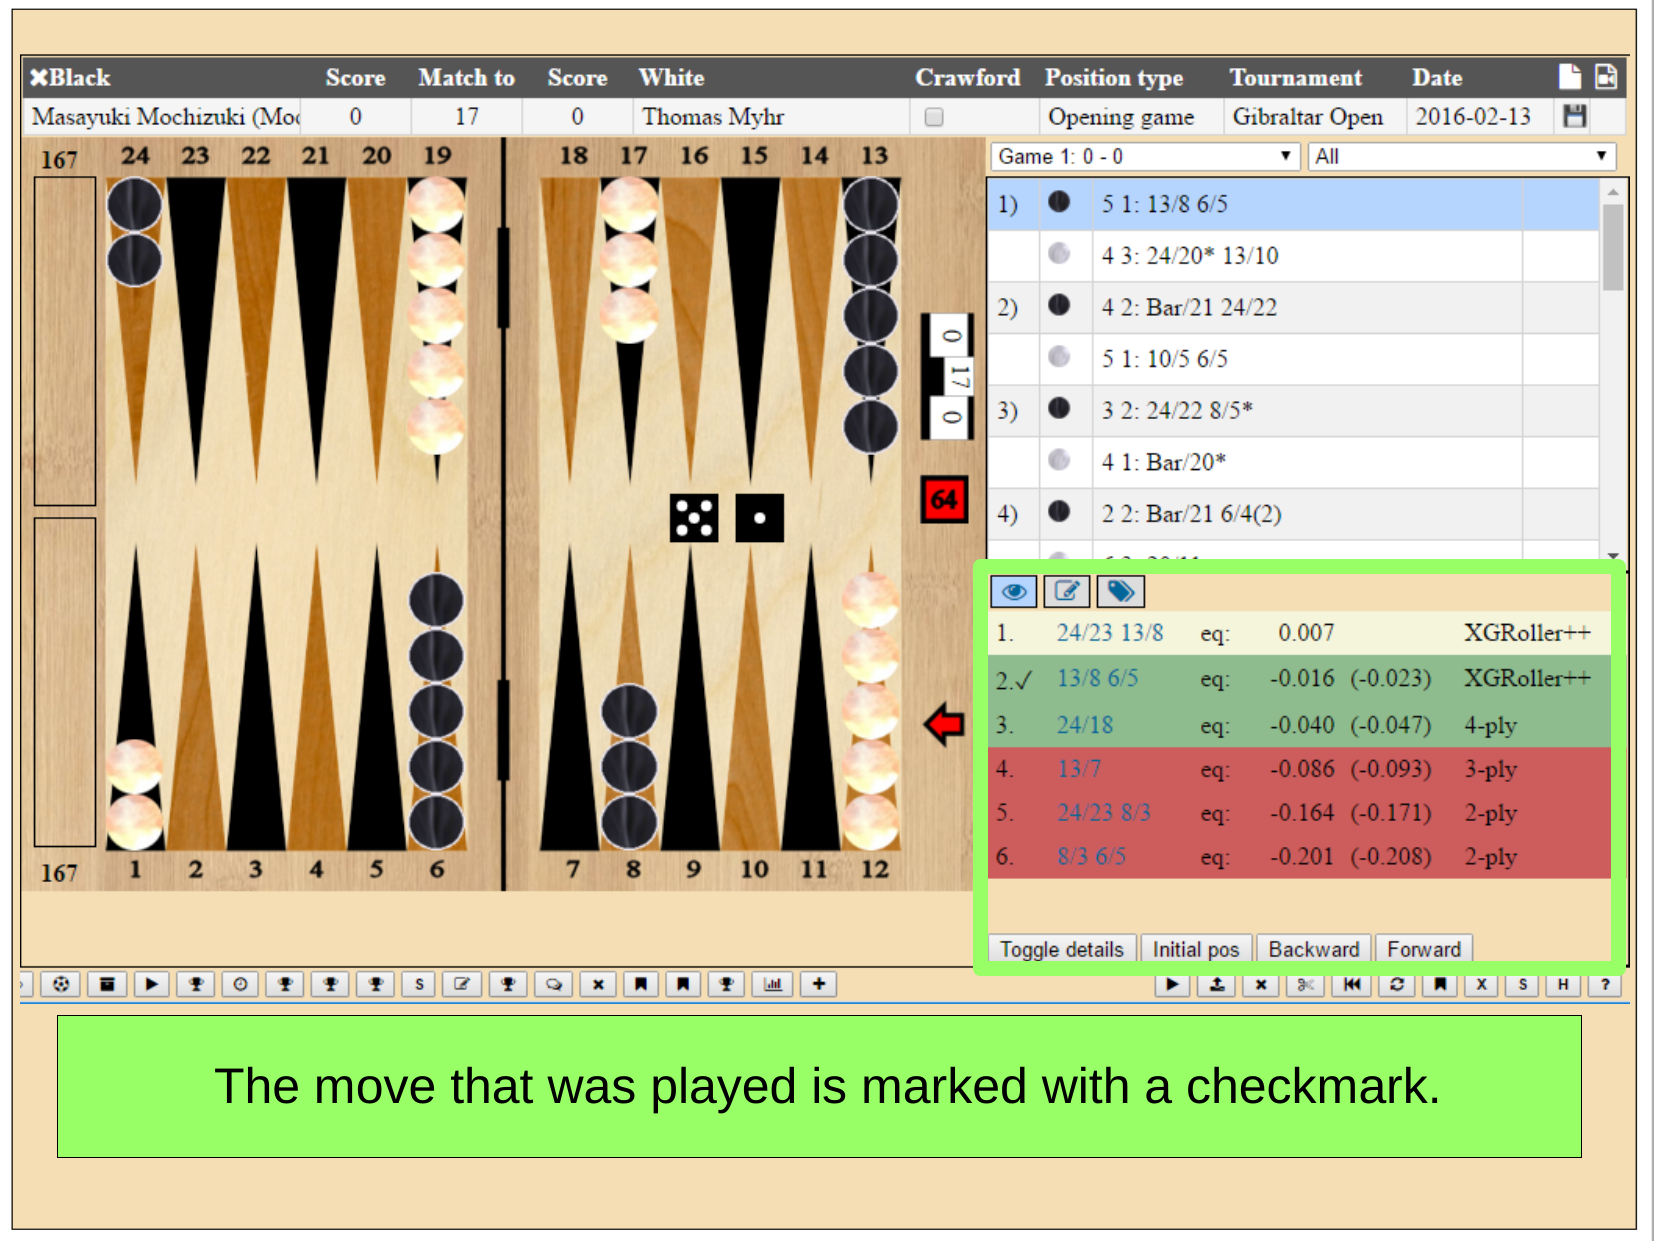

# Backgammon Studio
The move that was played is marked with a checkmark.